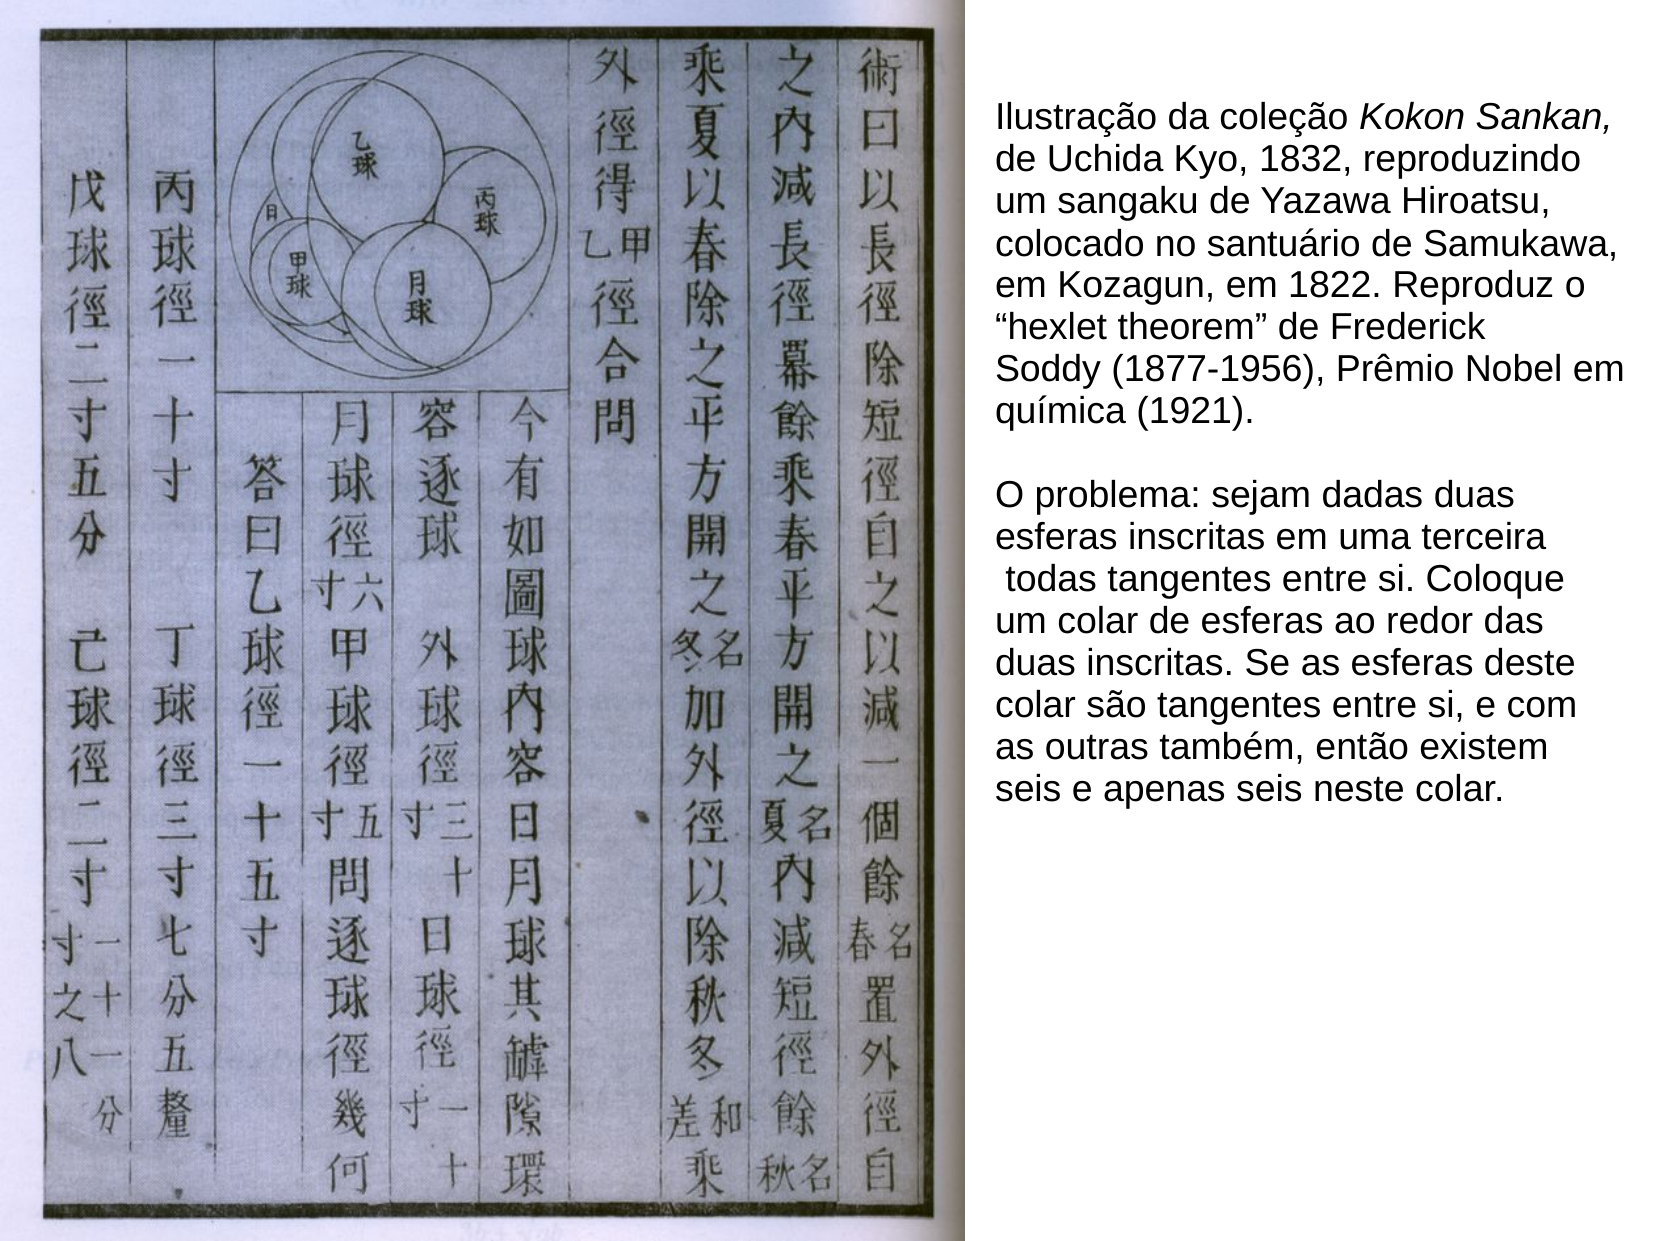

Ilustração da coleção Kokon Sankan,
de Uchida Kyo, 1832, reproduzindo
um sangaku de Yazawa Hiroatsu,
colocado no santuário de Samukawa,
em Kozagun, em 1822. Reproduz o
“hexlet theorem” de Frederick
Soddy (1877-1956), Prêmio Nobel em
química (1921).
O problema: sejam dadas duas
esferas inscritas em uma terceira
 todas tangentes entre si. Coloque
um colar de esferas ao redor das
duas inscritas. Se as esferas deste
colar são tangentes entre si, e com
as outras também, então existem
seis e apenas seis neste colar.